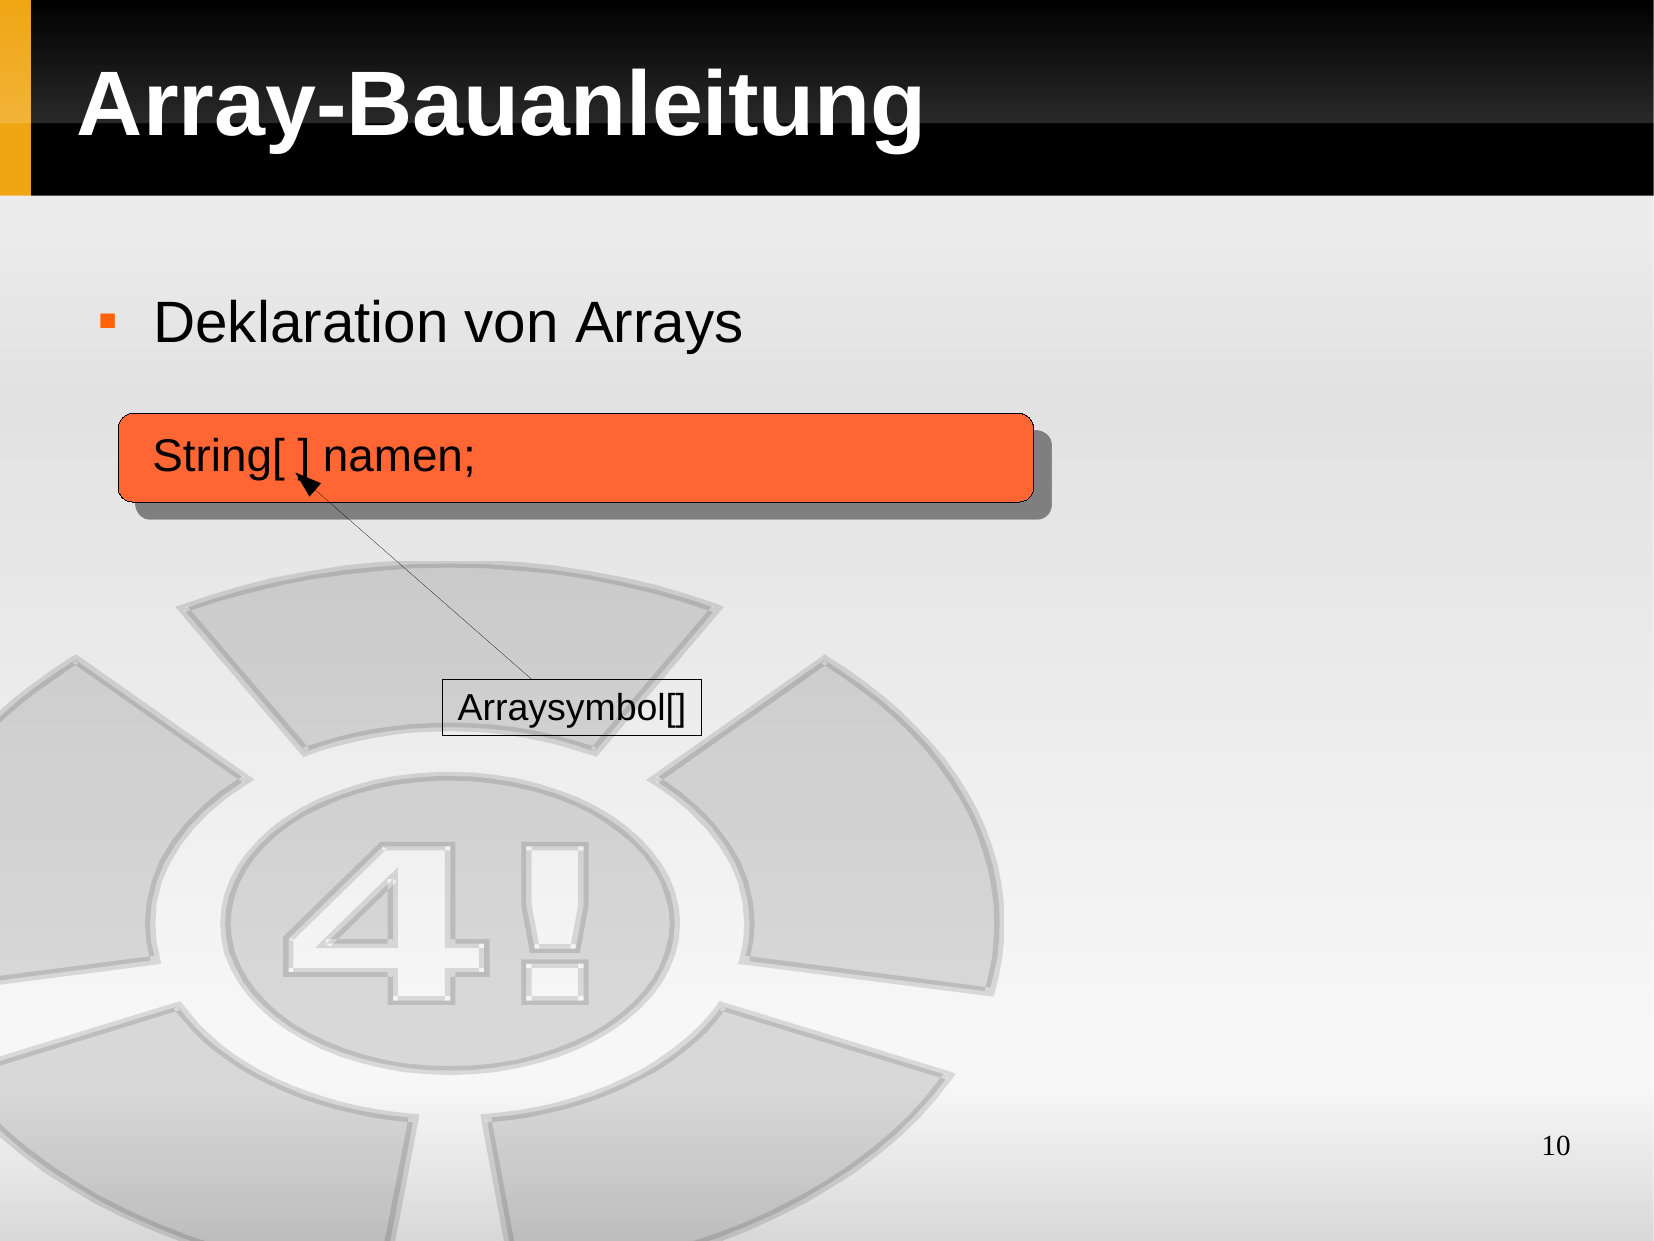

# Array-Bauanleitung
Deklaration von Arrays
String[ ] namen;
Arraysymbol[]
10